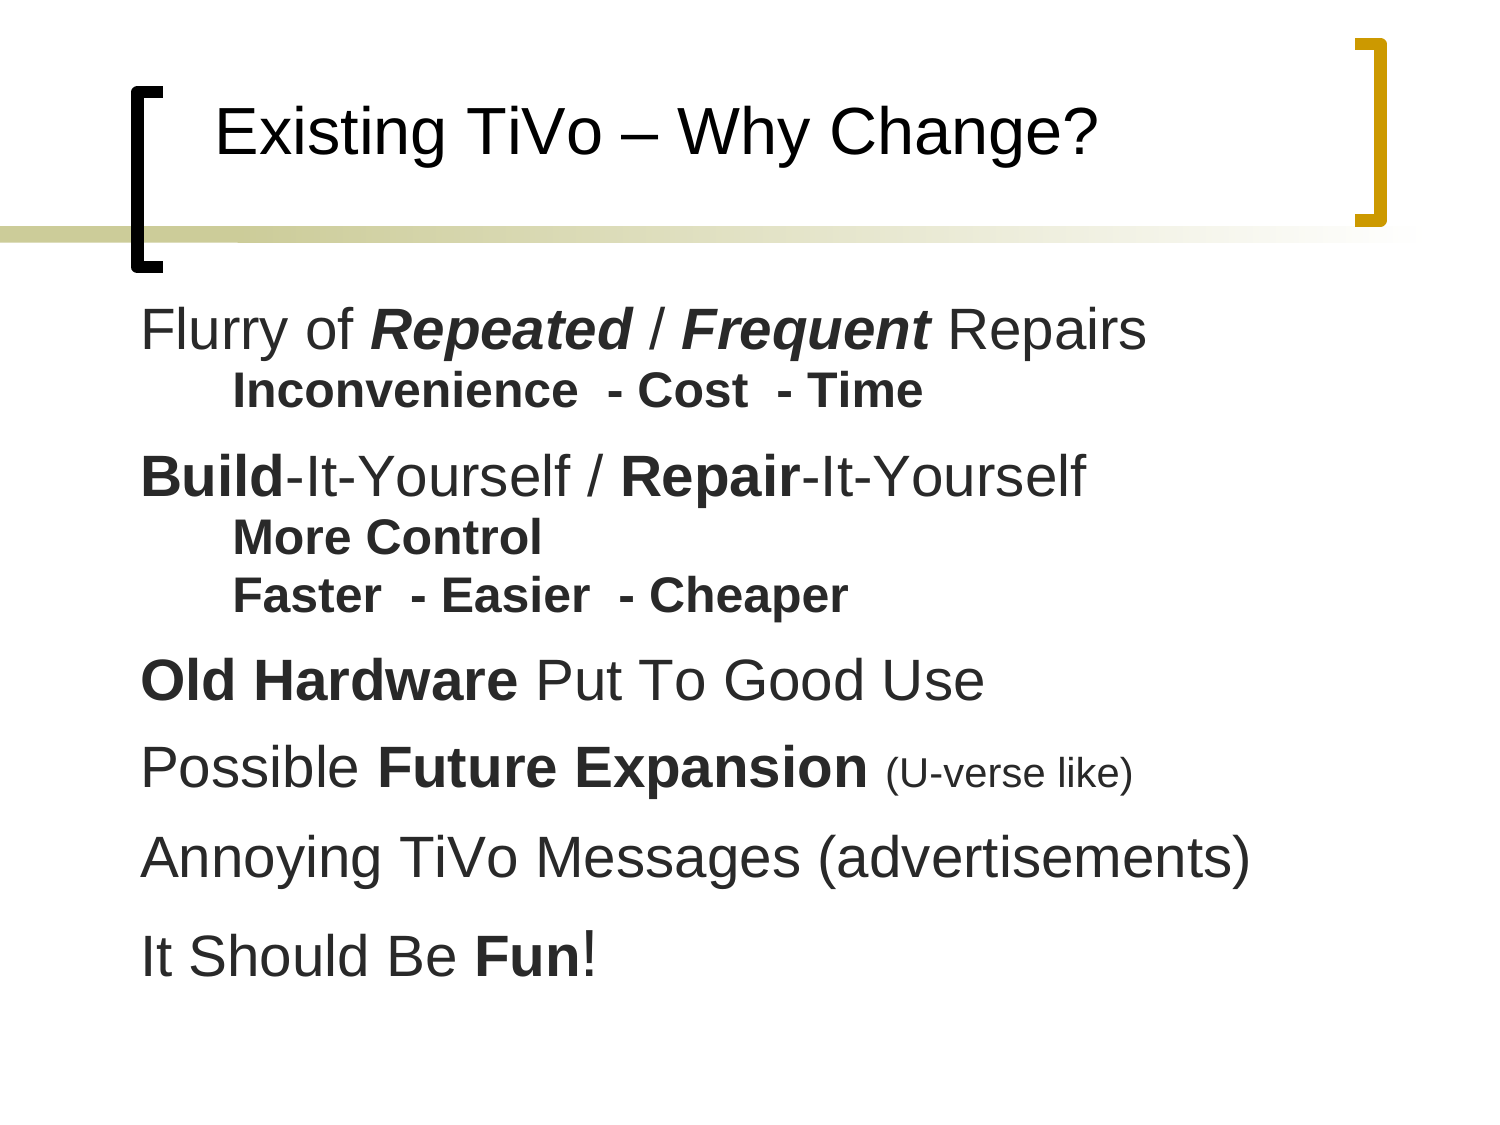

# Existing TiVo – Why Change?
Flurry of Repeated / Frequent Repairs
Inconvenience - Cost - Time
Build-It-Yourself / Repair-It-Yourself
More Control
Faster - Easier - Cheaper
Old Hardware Put To Good Use
Possible Future Expansion (U-verse like)
Annoying TiVo Messages (advertisements)
It Should Be Fun!